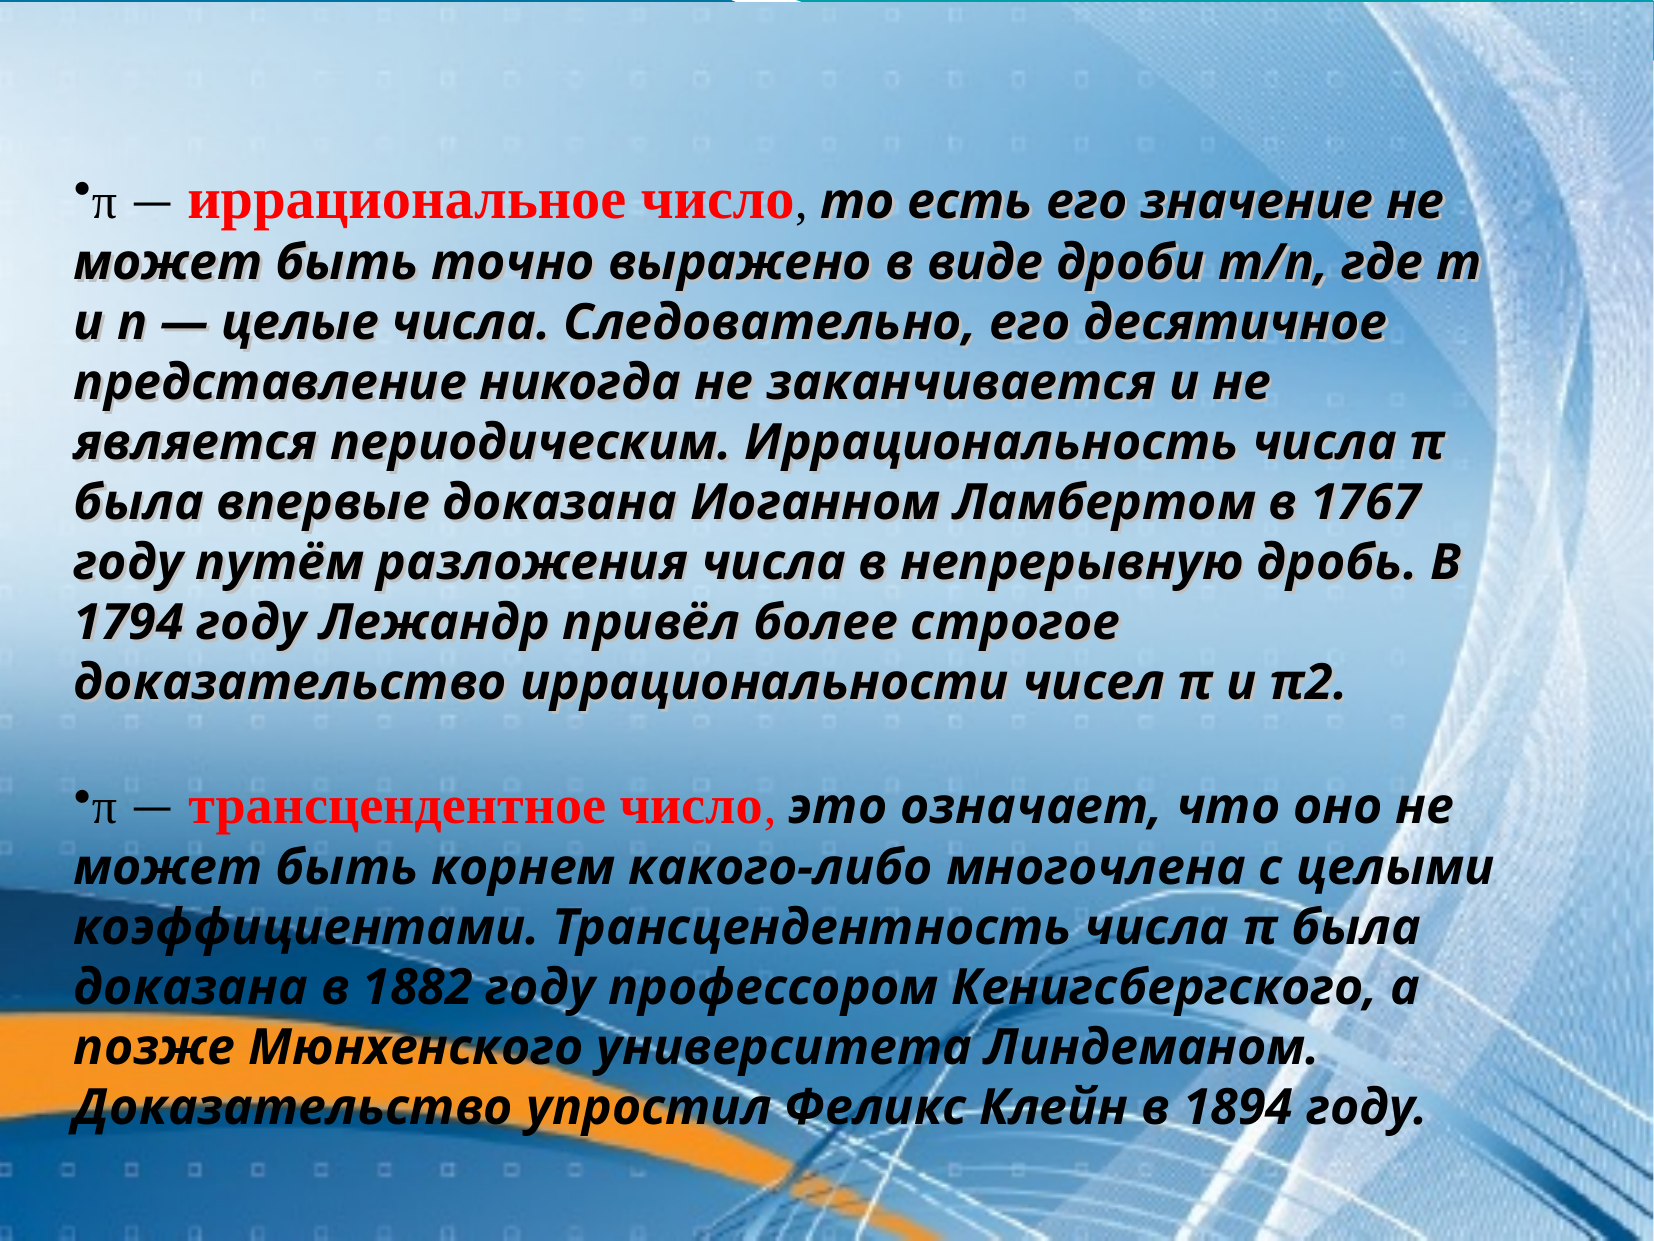

π — иррациональное число, то есть его значение не может быть точно выражено в виде дроби m/n, где m и n — целые числа. Следовательно, его десятичное представление никогда не заканчивается и не является периодическим. Иррациональность числа π была впервые доказана Иоганном Ламбертом в 1767 году путём разложения числа в непрерывную дробь. В 1794 году Лежандр привёл более строгое доказательство иррациональности чисел π и π2.
π — трансцендентное число, это означает, что оно не может быть корнем какого-либо многочлена с целыми коэффициентами. Трансцендентность числа π была доказана в 1882 году профессором Кенигсбергского, а позже Мюнхенского университета Линдеманом. Доказательство упростил Феликс Клейн в 1894 году.